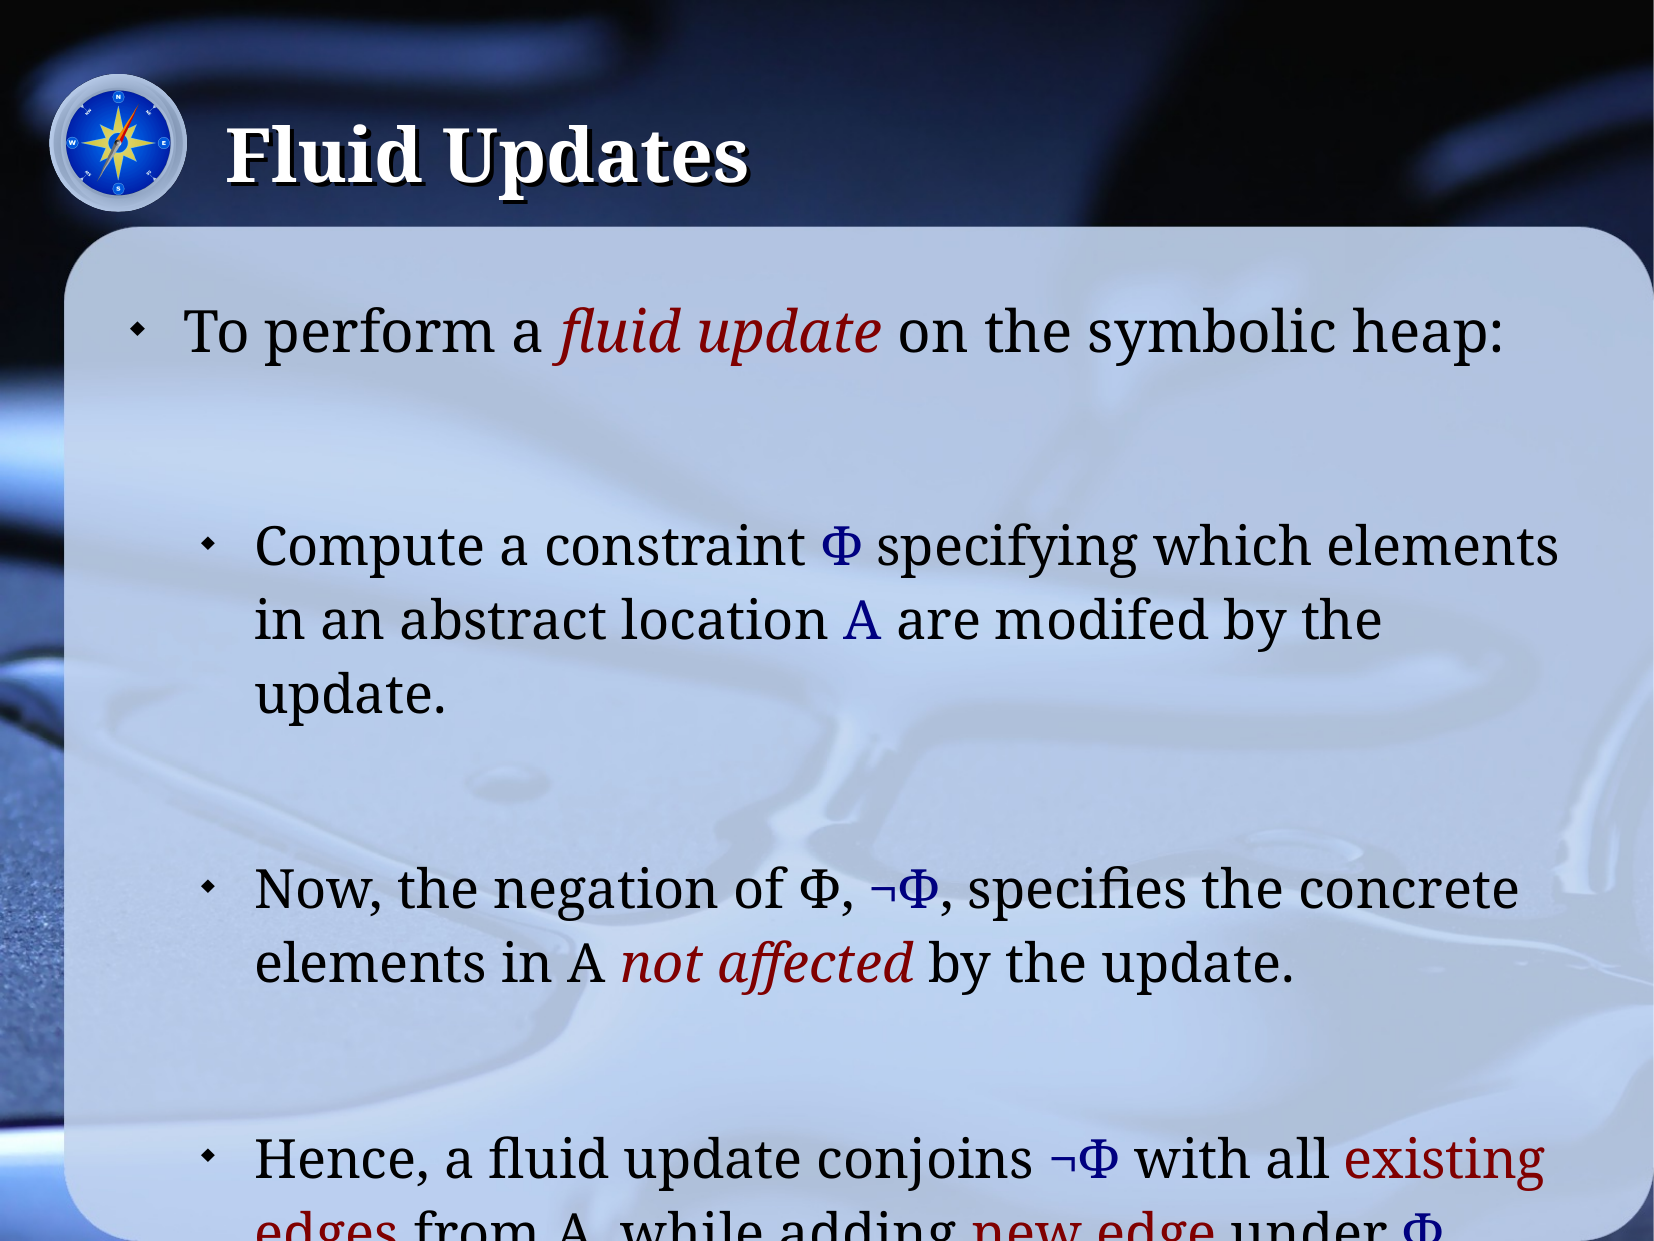

# Fluid Updates
To perform a fluid update on the symbolic heap:
Compute a constraint Φ specifying which elements in an abstract location A are modifed by the update.
Now, the negation of Φ, ¬Φ, specifies the concrete elements in A not affected by the update.
Hence, a fluid update conjoins ¬Φ with all existing edges from A, while adding new edge under Φ.